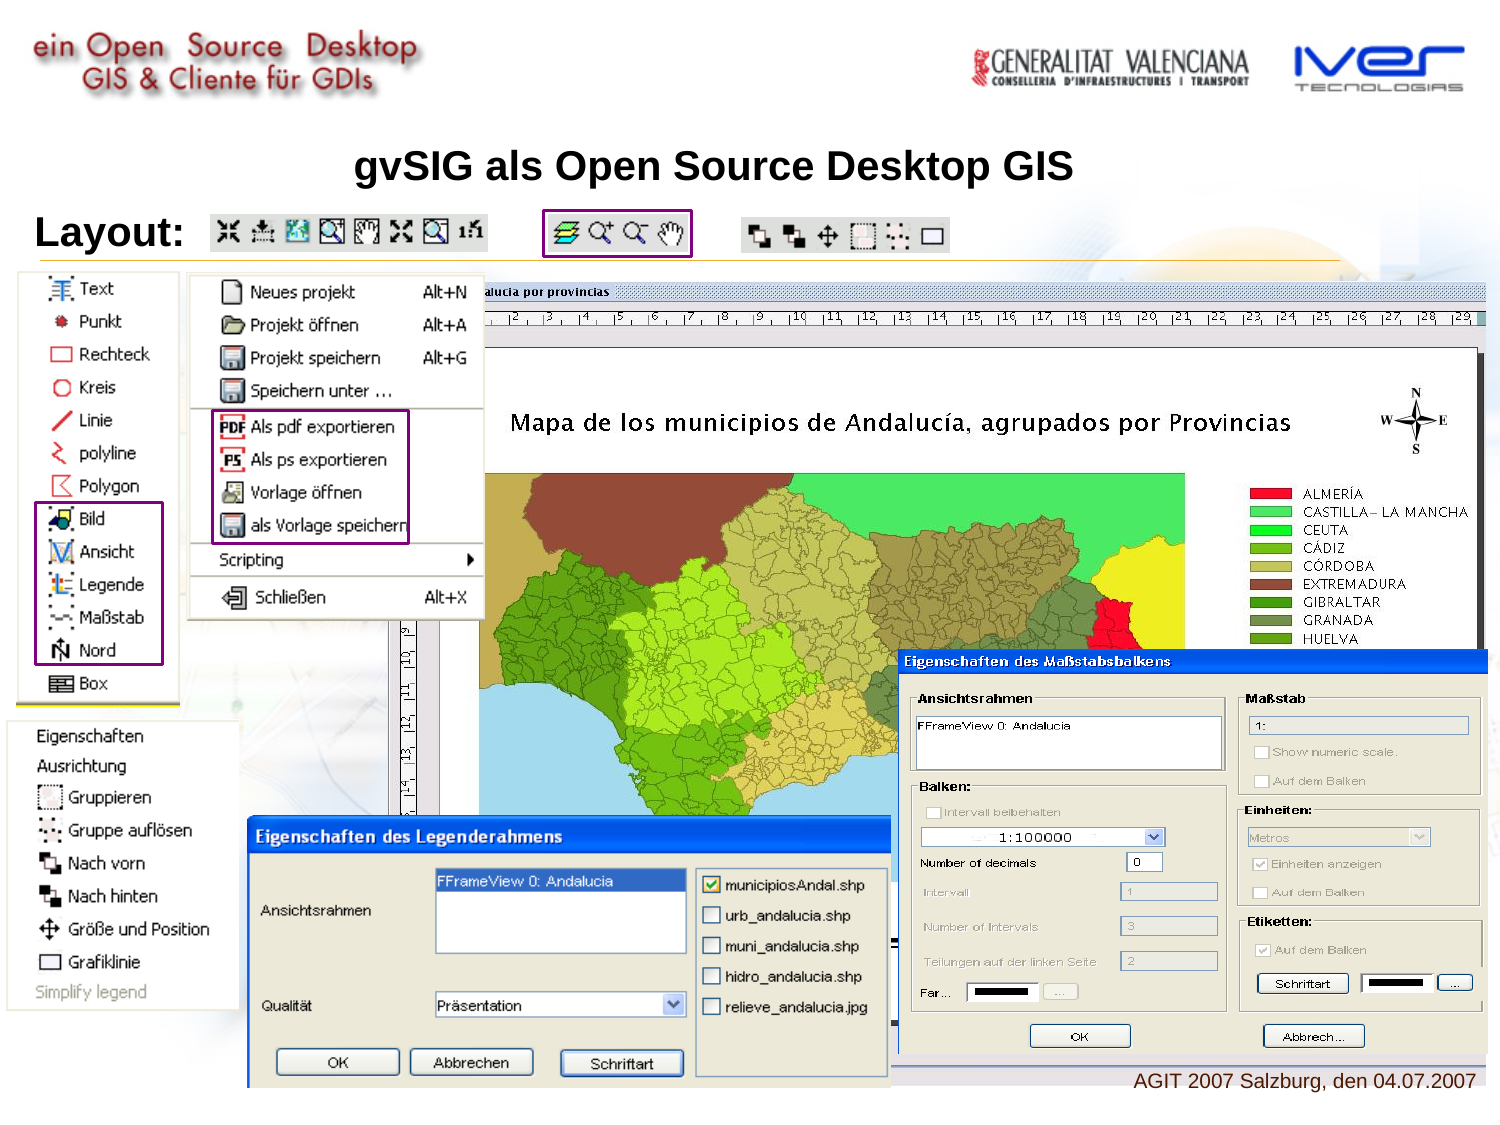

gvSIG als Open Source Desktop GIS
Layout:
AGIT 2007 Salzburg, den 04.07.2007